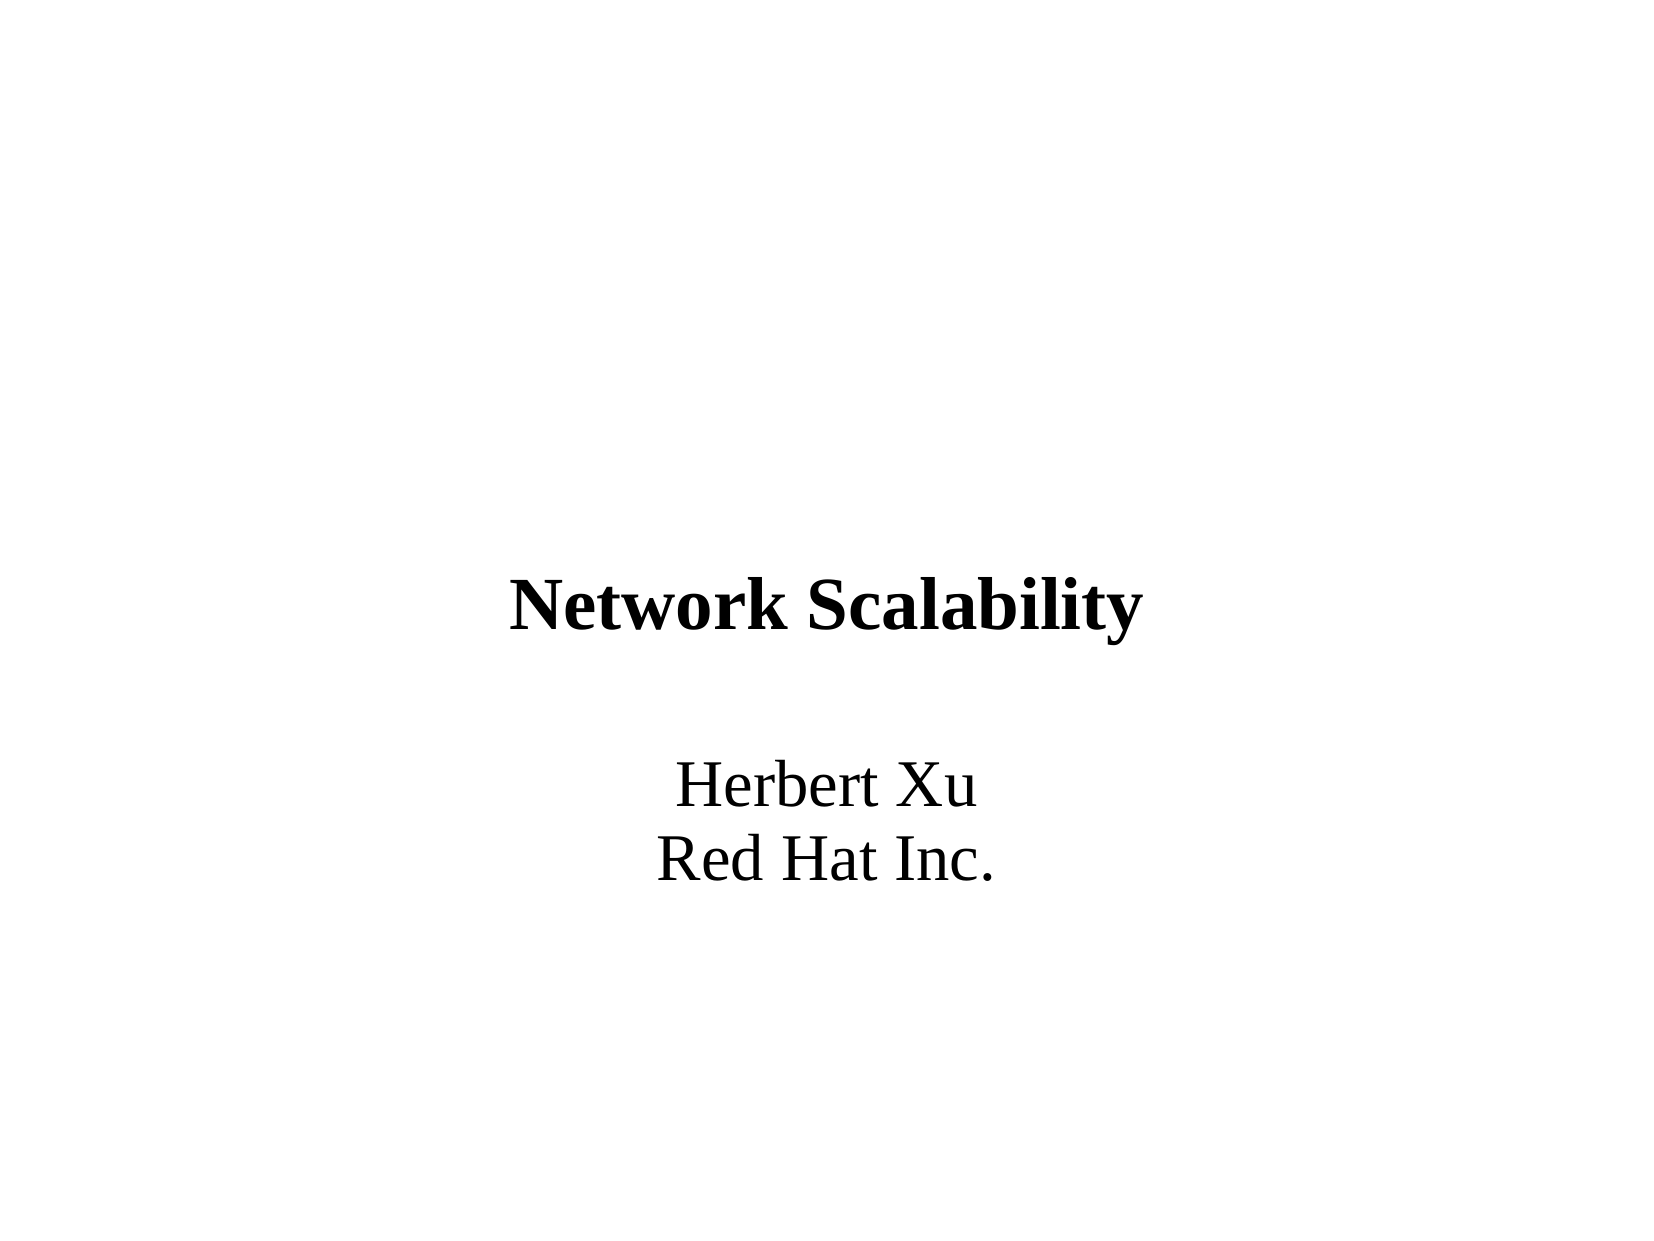

# Network Scalability Herbert Xu Red Hat Inc.